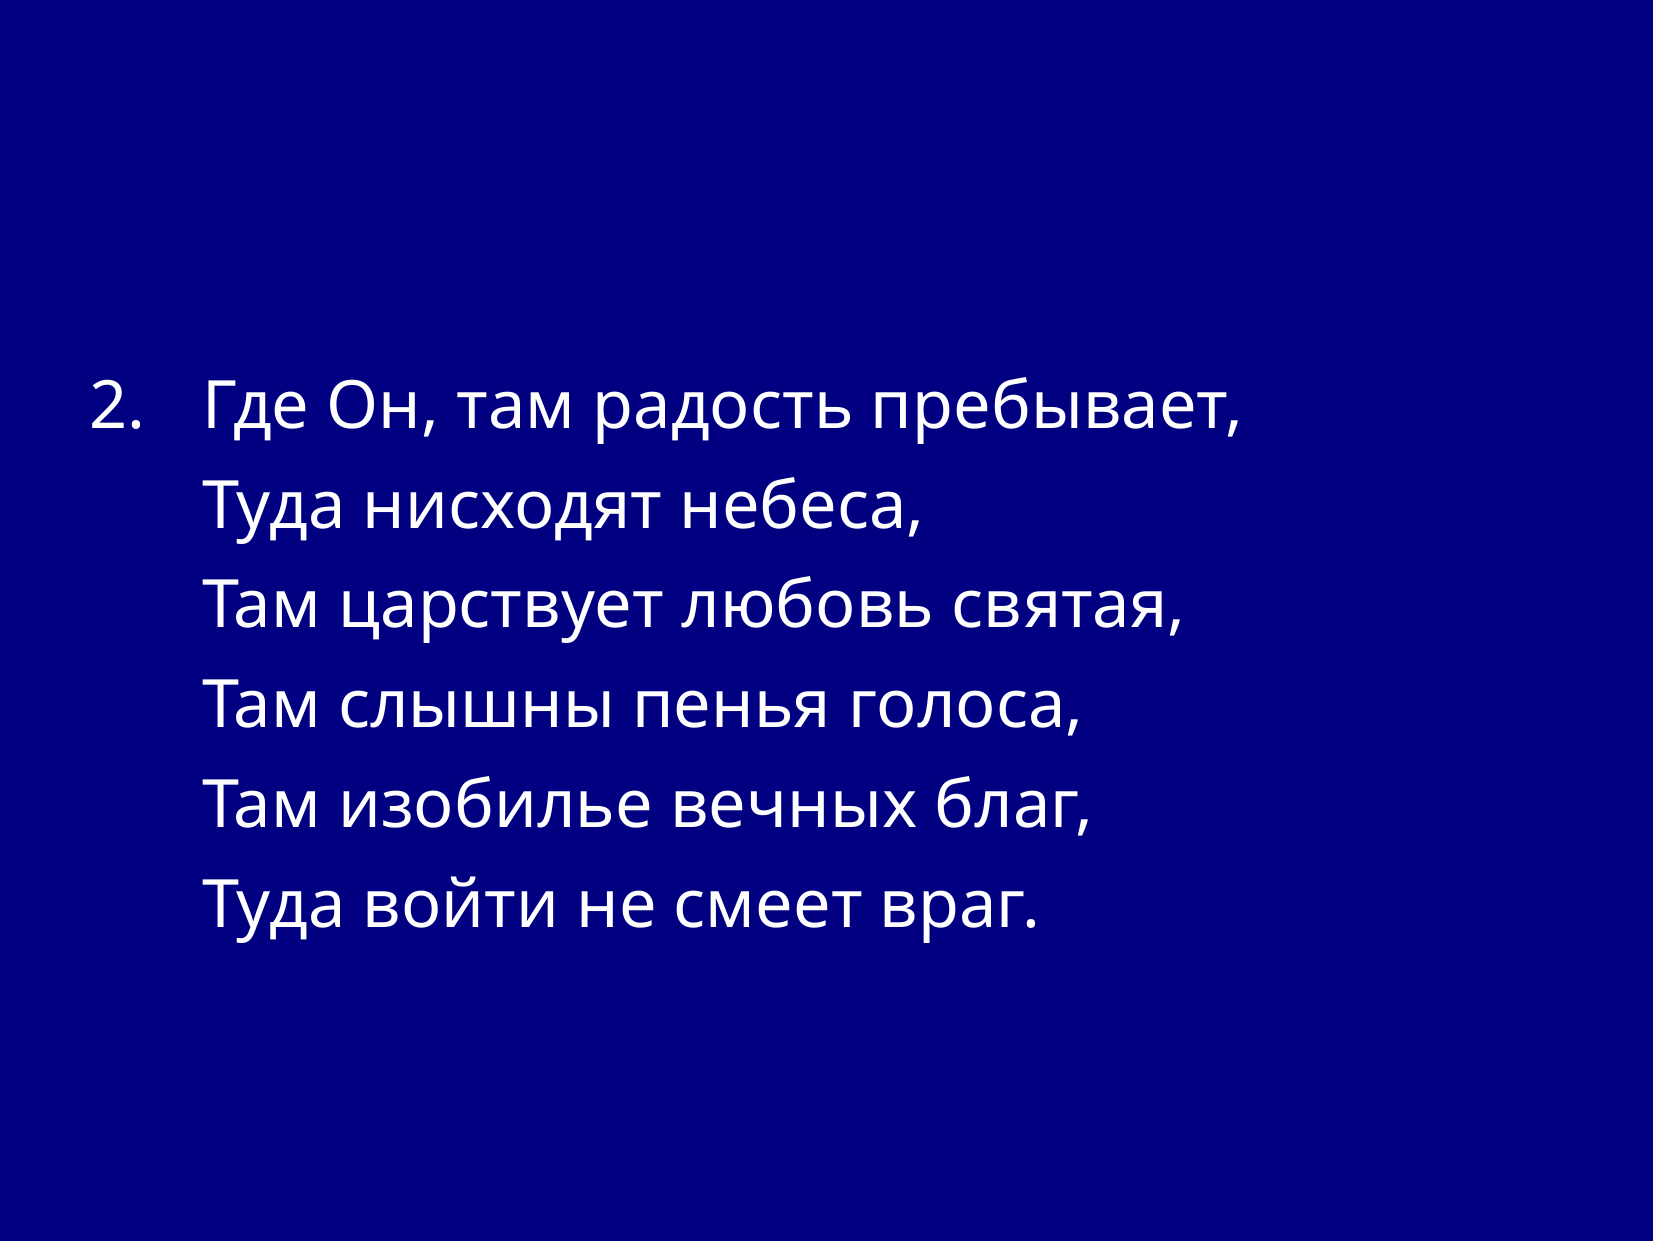

2.	Где Он, там радость пребывает,
	Туда нисходят небеса,
	Там царствует любовь святая,
	Там слышны пенья голоса,
	Там изобилье вечных благ,
	Туда войти не смеет враг.